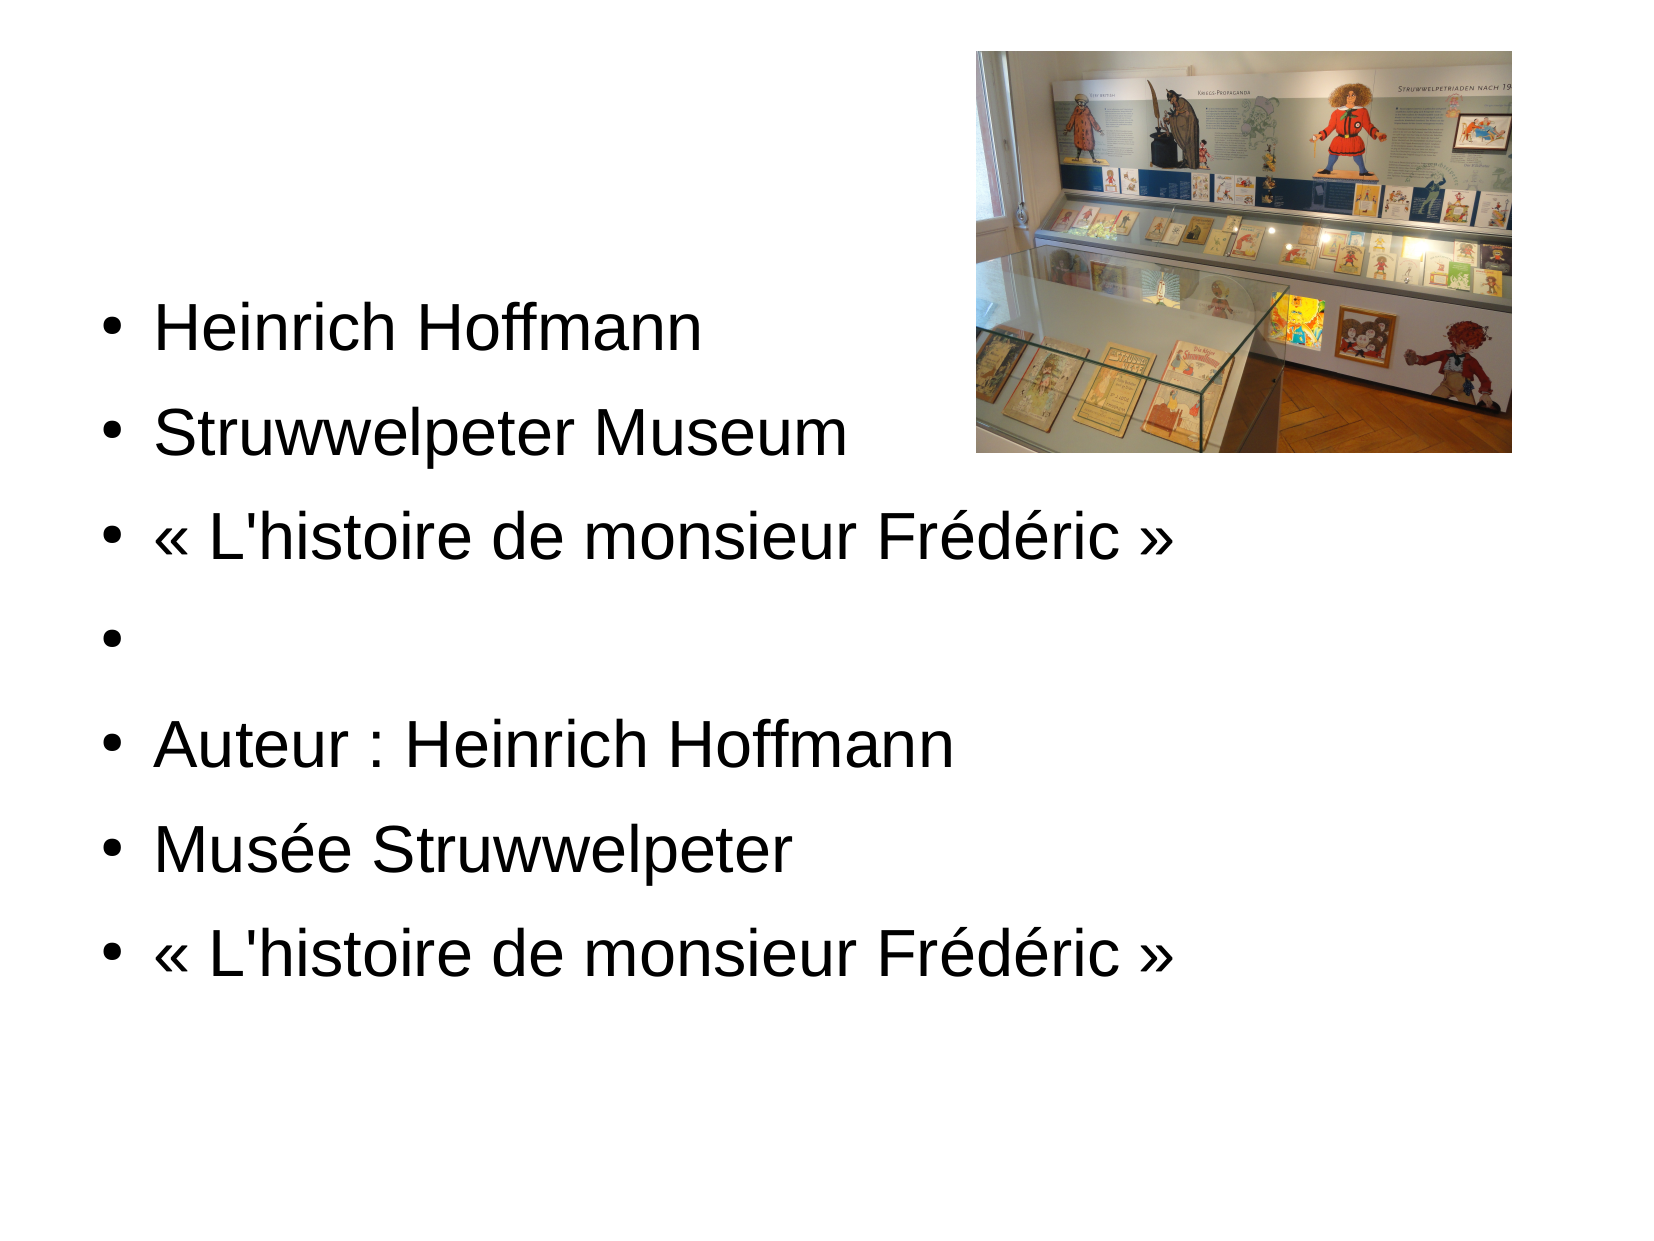

#
Heinrich Hoffmann
Struwwelpeter Museum
« L'histoire de monsieur Frédéric »
Auteur : Heinrich Hoffmann
Musée Struwwelpeter
« L'histoire de monsieur Frédéric »